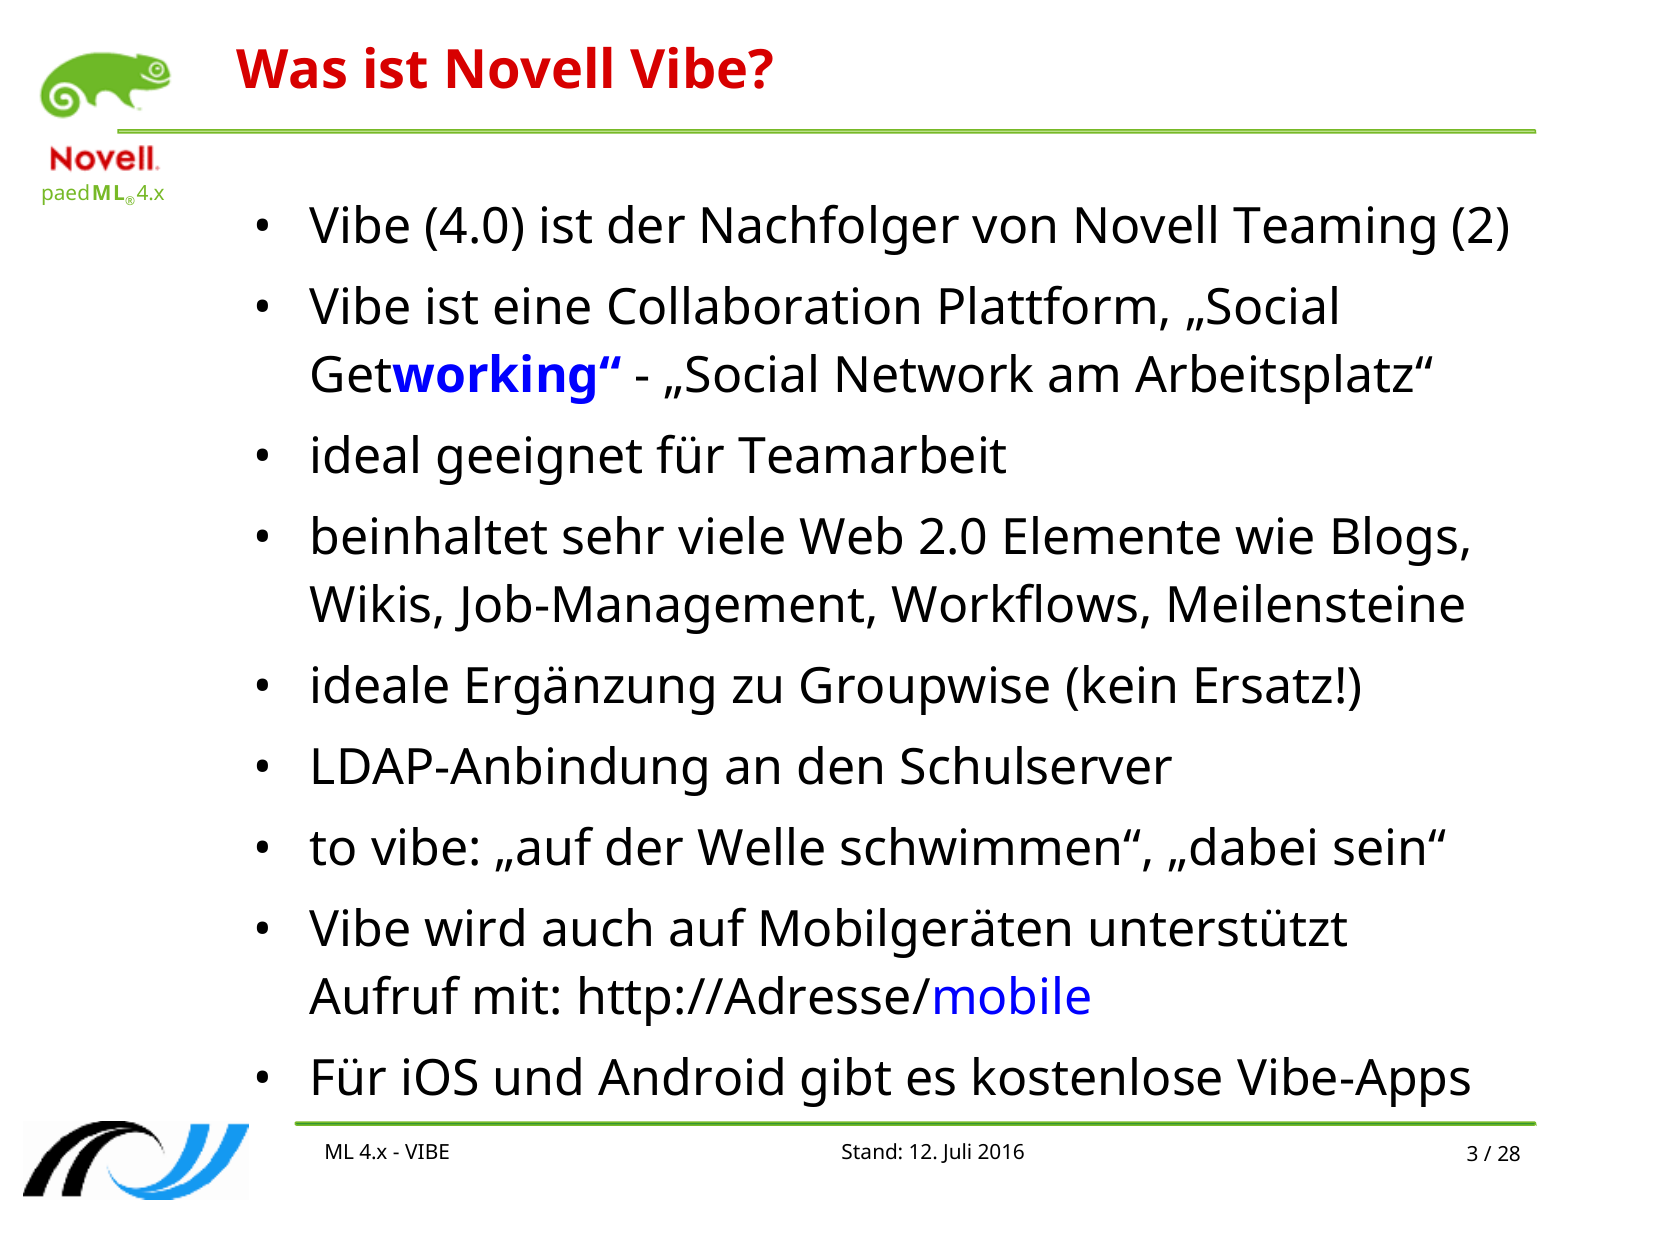

# Was ist Novell Vibe?
Vibe (4.0) ist der Nachfolger von Novell Teaming (2)
Vibe ist eine Collaboration Plattform, „Social Getworking“ - „Social Network am Arbeitsplatz“
ideal geeignet für Teamarbeit
beinhaltet sehr viele Web 2.0 Elemente wie Blogs, Wikis, Job-Management, Workflows, Meilensteine
ideale Ergänzung zu Groupwise (kein Ersatz!)
LDAP-Anbindung an den Schulserver
to vibe: „auf der Welle schwimmen“, „dabei sein“
Vibe wird auch auf Mobilgeräten unterstützt
Aufruf mit: http://Adresse/mobile
Für iOS und Android gibt es kostenlose Vibe-Apps
ML 4.x - VIBE
12. Juli 2016
3